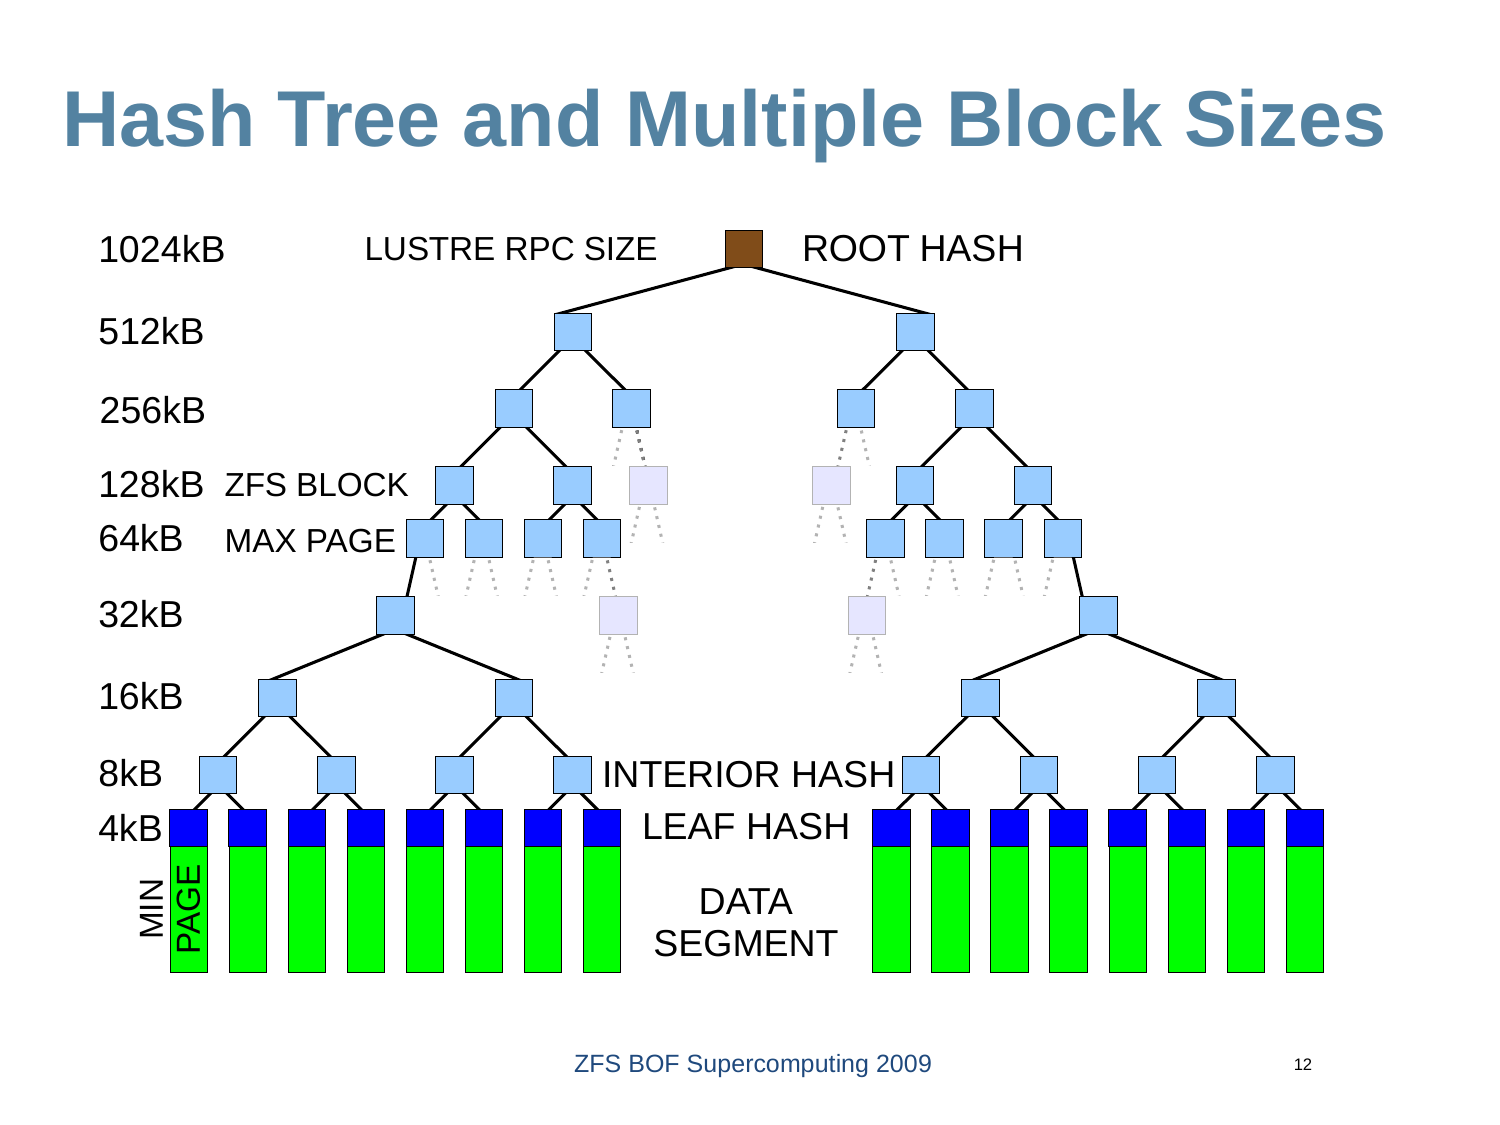

# Hash Tree and Multiple Block Sizes
ZFS BOF Supercomputing 2009